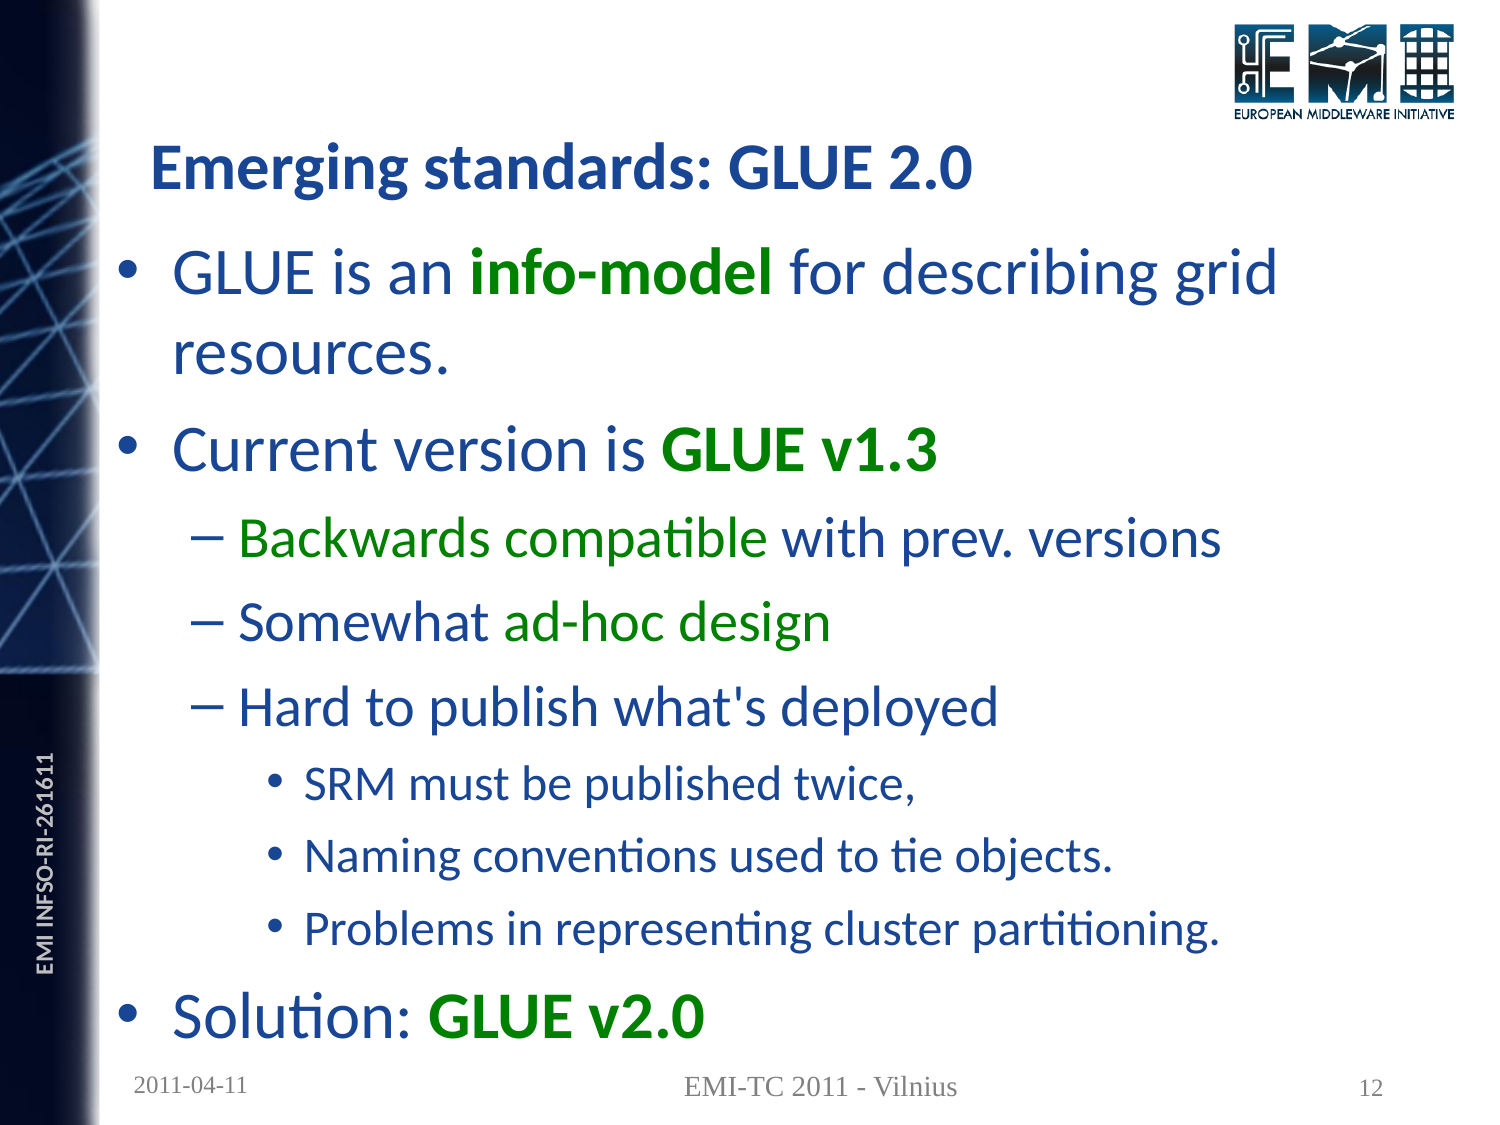

Emerging standards: GLUE 2.0
# GLUE is an info-model for describing grid resources.
Current version is GLUE v1.3
Backwards compatible with prev. versions
Somewhat ad-hoc design
Hard to publish what's deployed
SRM must be published twice,
Naming conventions used to tie objects.
Problems in representing cluster partitioning.
Solution: GLUE v2.0
2011-04-13
EMI-TC 2011 - Vilnius
12